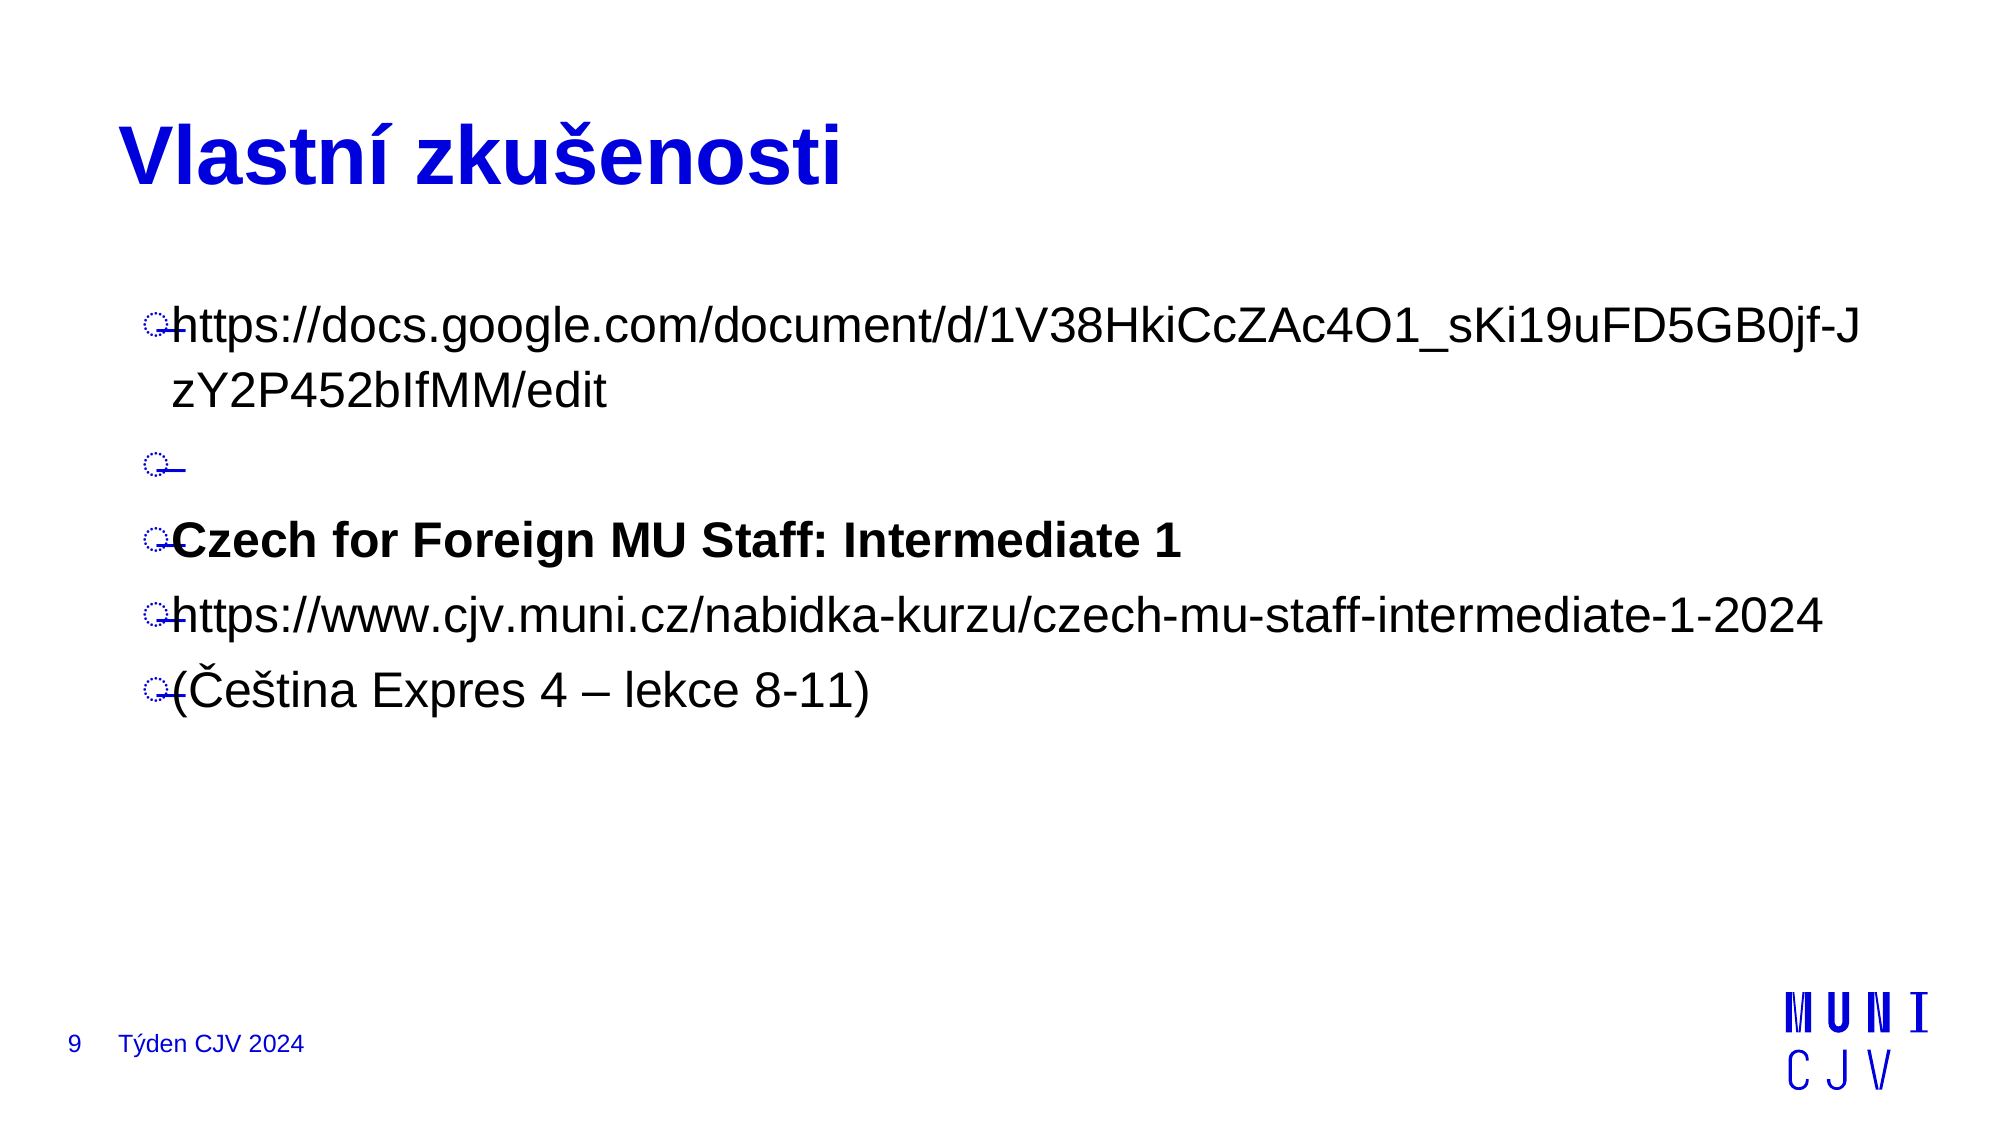

# Vlastní zkušenosti
https://docs.google.com/document/d/1V38HkiCcZAc4O1_sKi19uFD5GB0jf-JzY2P452bIfMM/edit
Czech for Foreign MU Staff: Intermediate 1
https://www.cjv.muni.cz/nabidka-kurzu/czech-mu-staff-intermediate-1-2024
(Čeština Expres 4 – lekce 8-11)
Týden CJV 2024